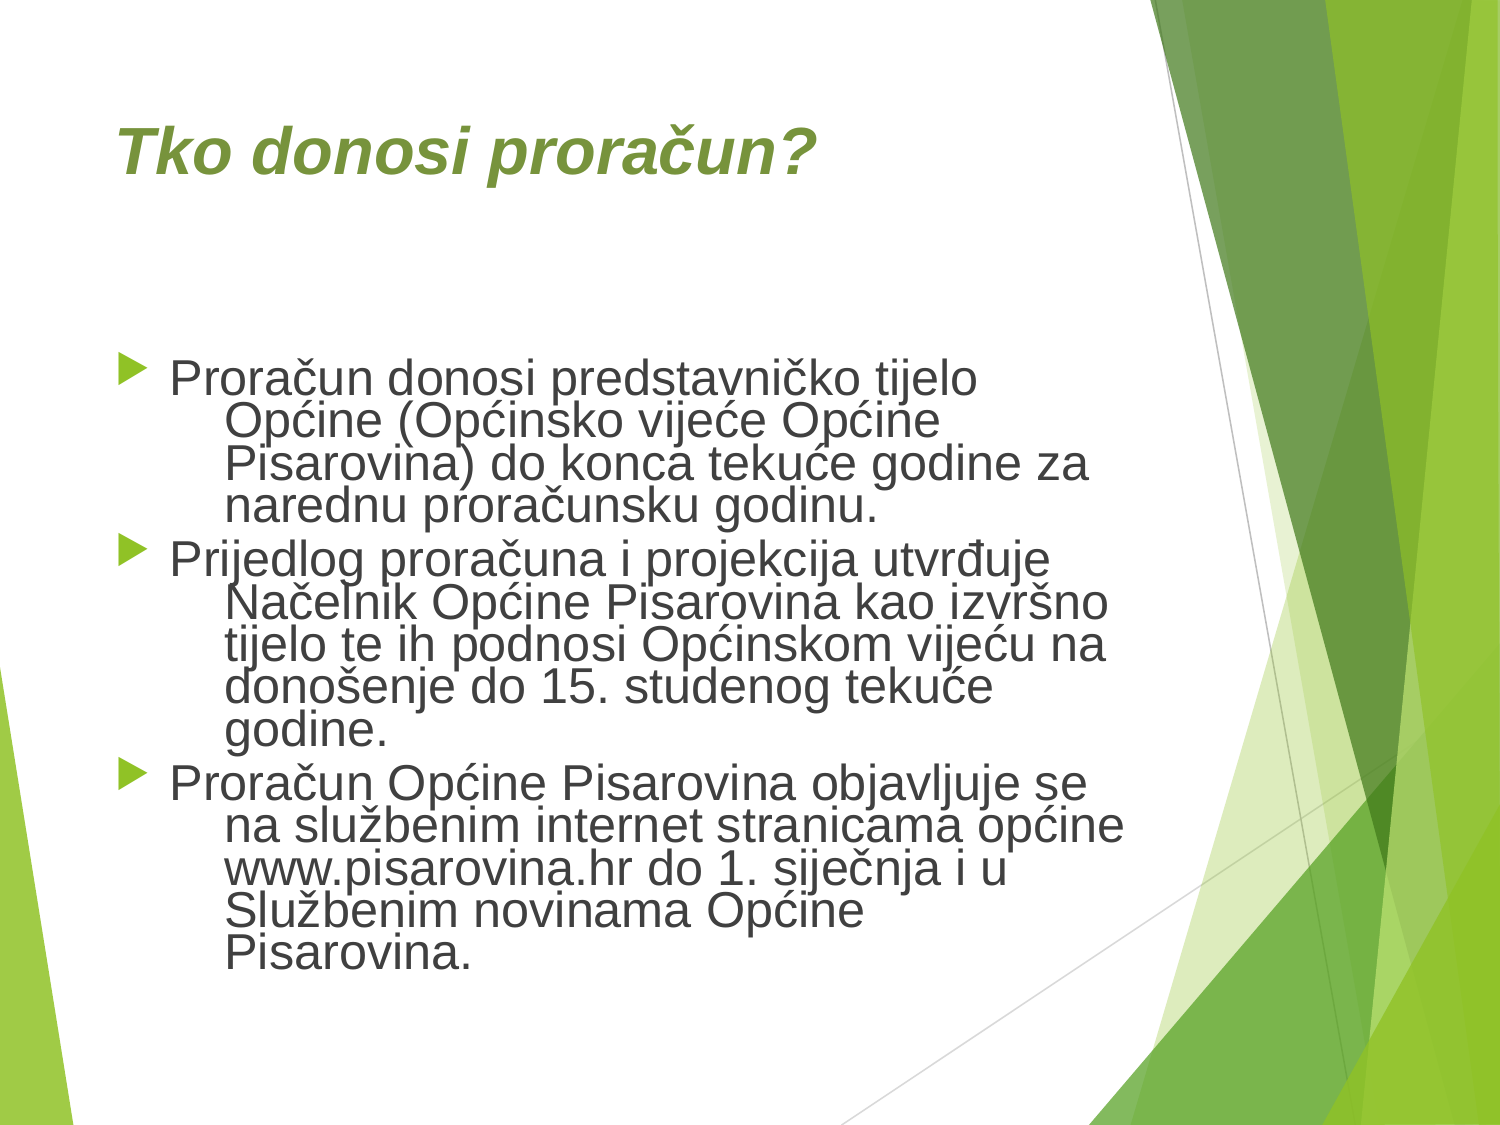

# Tko donosi proračun?
Proračun donosi predstavničko tijelo Općine (Općinsko vijeće Općine Pisarovina) do konca tekuće godine za narednu proračunsku godinu.
Prijedlog proračuna i projekcija utvrđuje Načelnik Općine Pisarovina kao izvršno tijelo te ih podnosi Općinskom vijeću na donošenje do 15. studenog tekuće godine.
Proračun Općine Pisarovina objavljuje se na službenim internet stranicama općine www.pisarovina.hr do 1. siječnja i u Službenim novinama Općine Pisarovina.